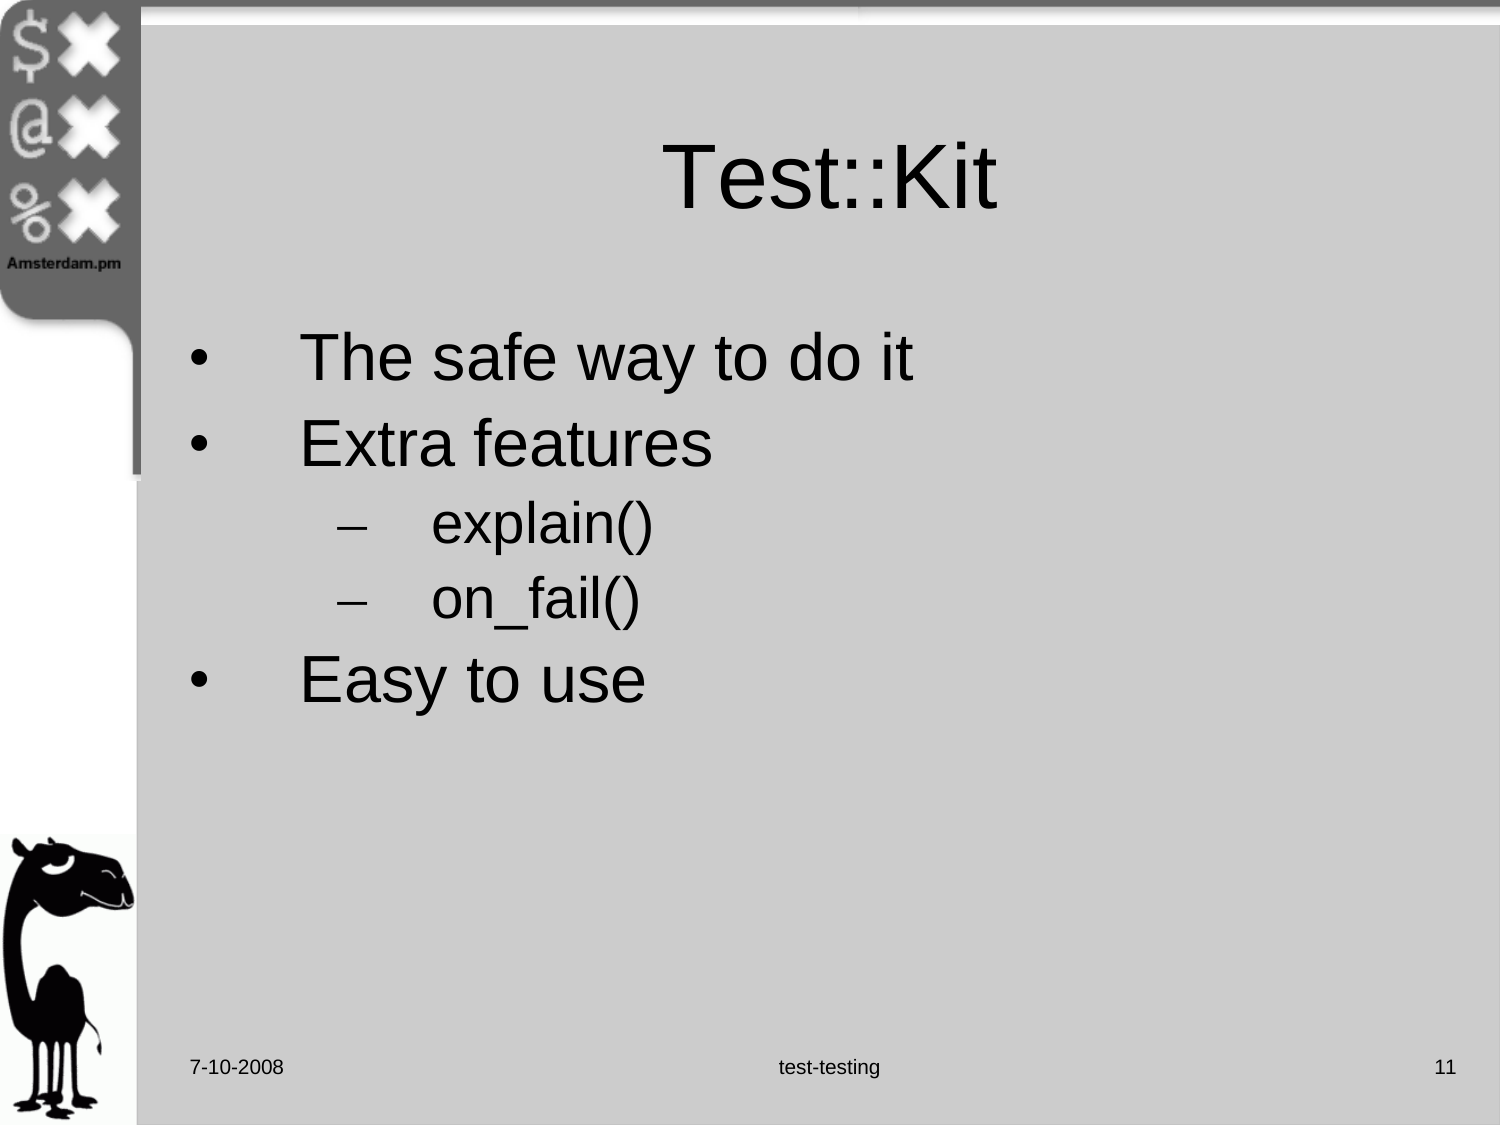

# Test::Kit
The safe way to do it
Extra features
explain()
on_fail()
Easy to use
7-10-2008
test-testing
11